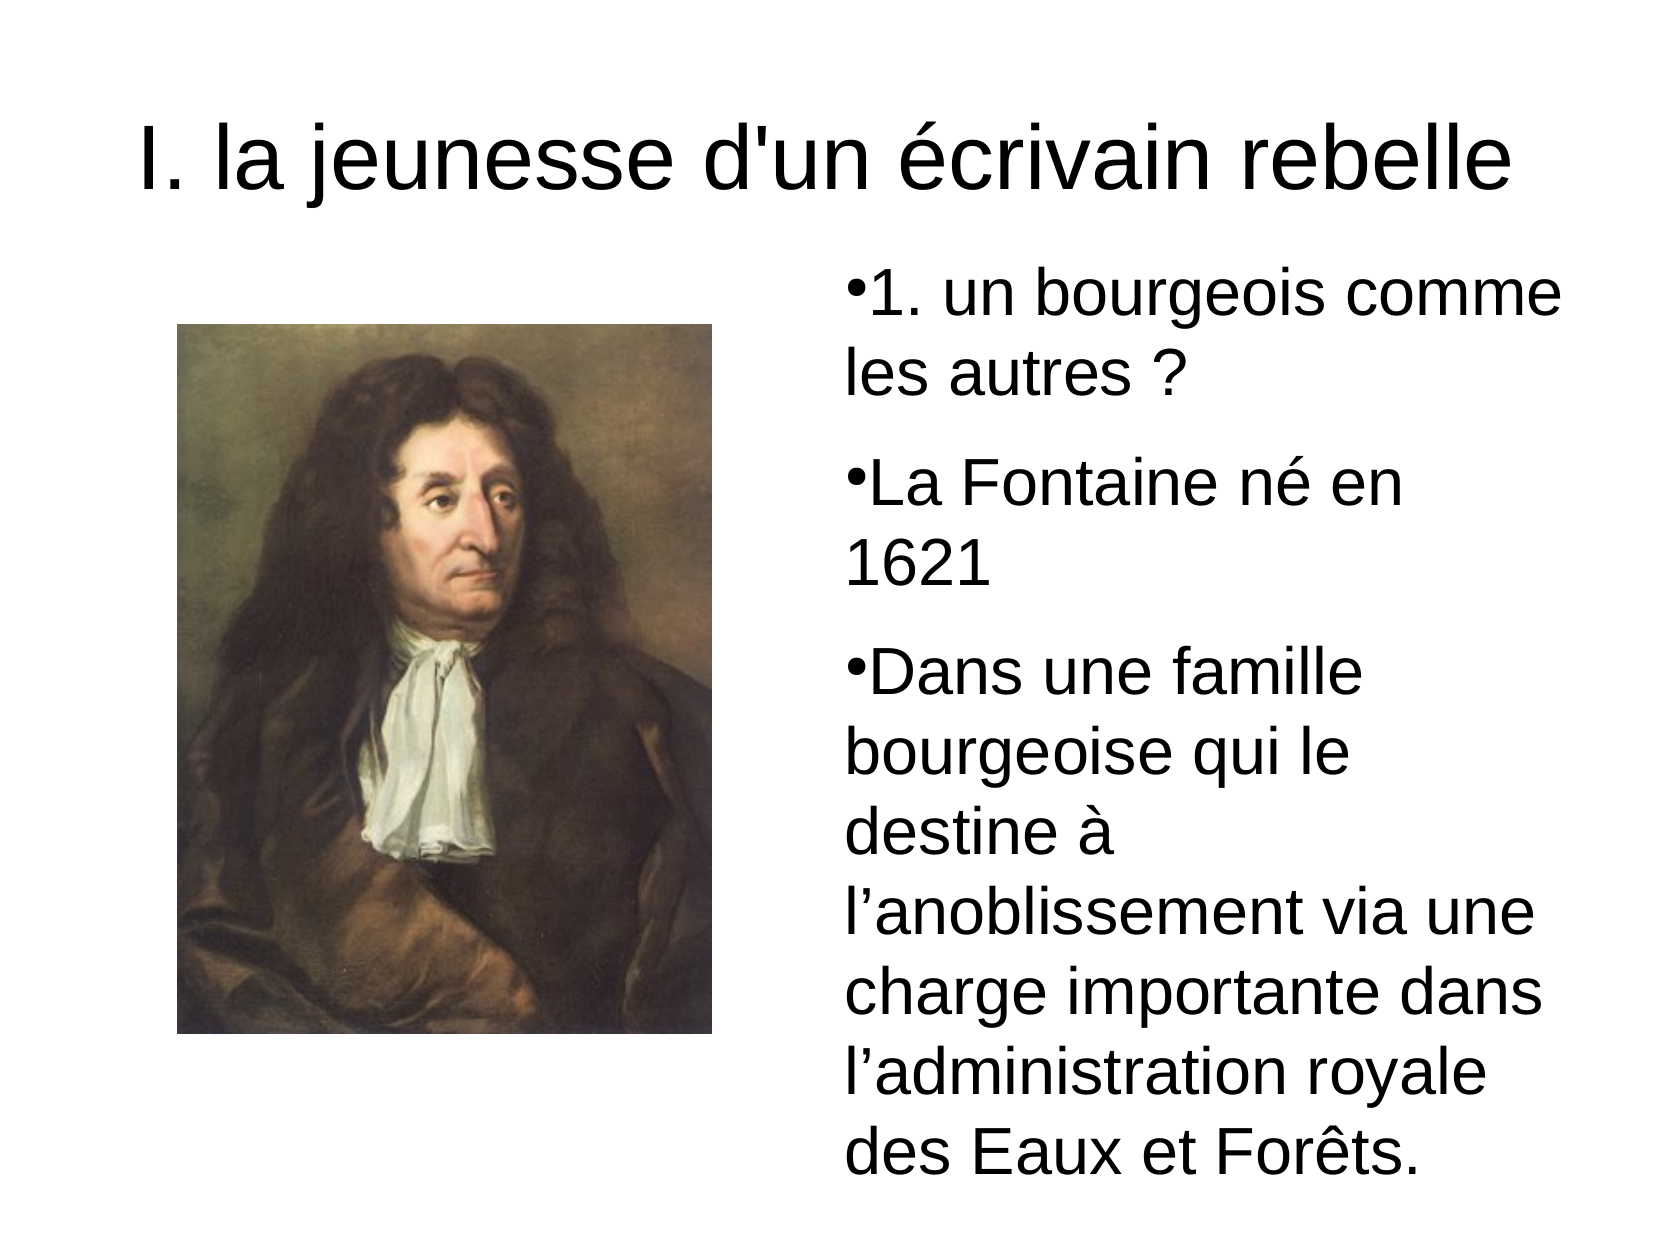

# I. la jeunesse d'un écrivain rebelle
1. un bourgeois comme les autres ?
La Fontaine né en 1621
Dans une famille bourgeoise qui le destine à l’anoblissement via une charge importante dans l’administration royale des Eaux et Forêts.